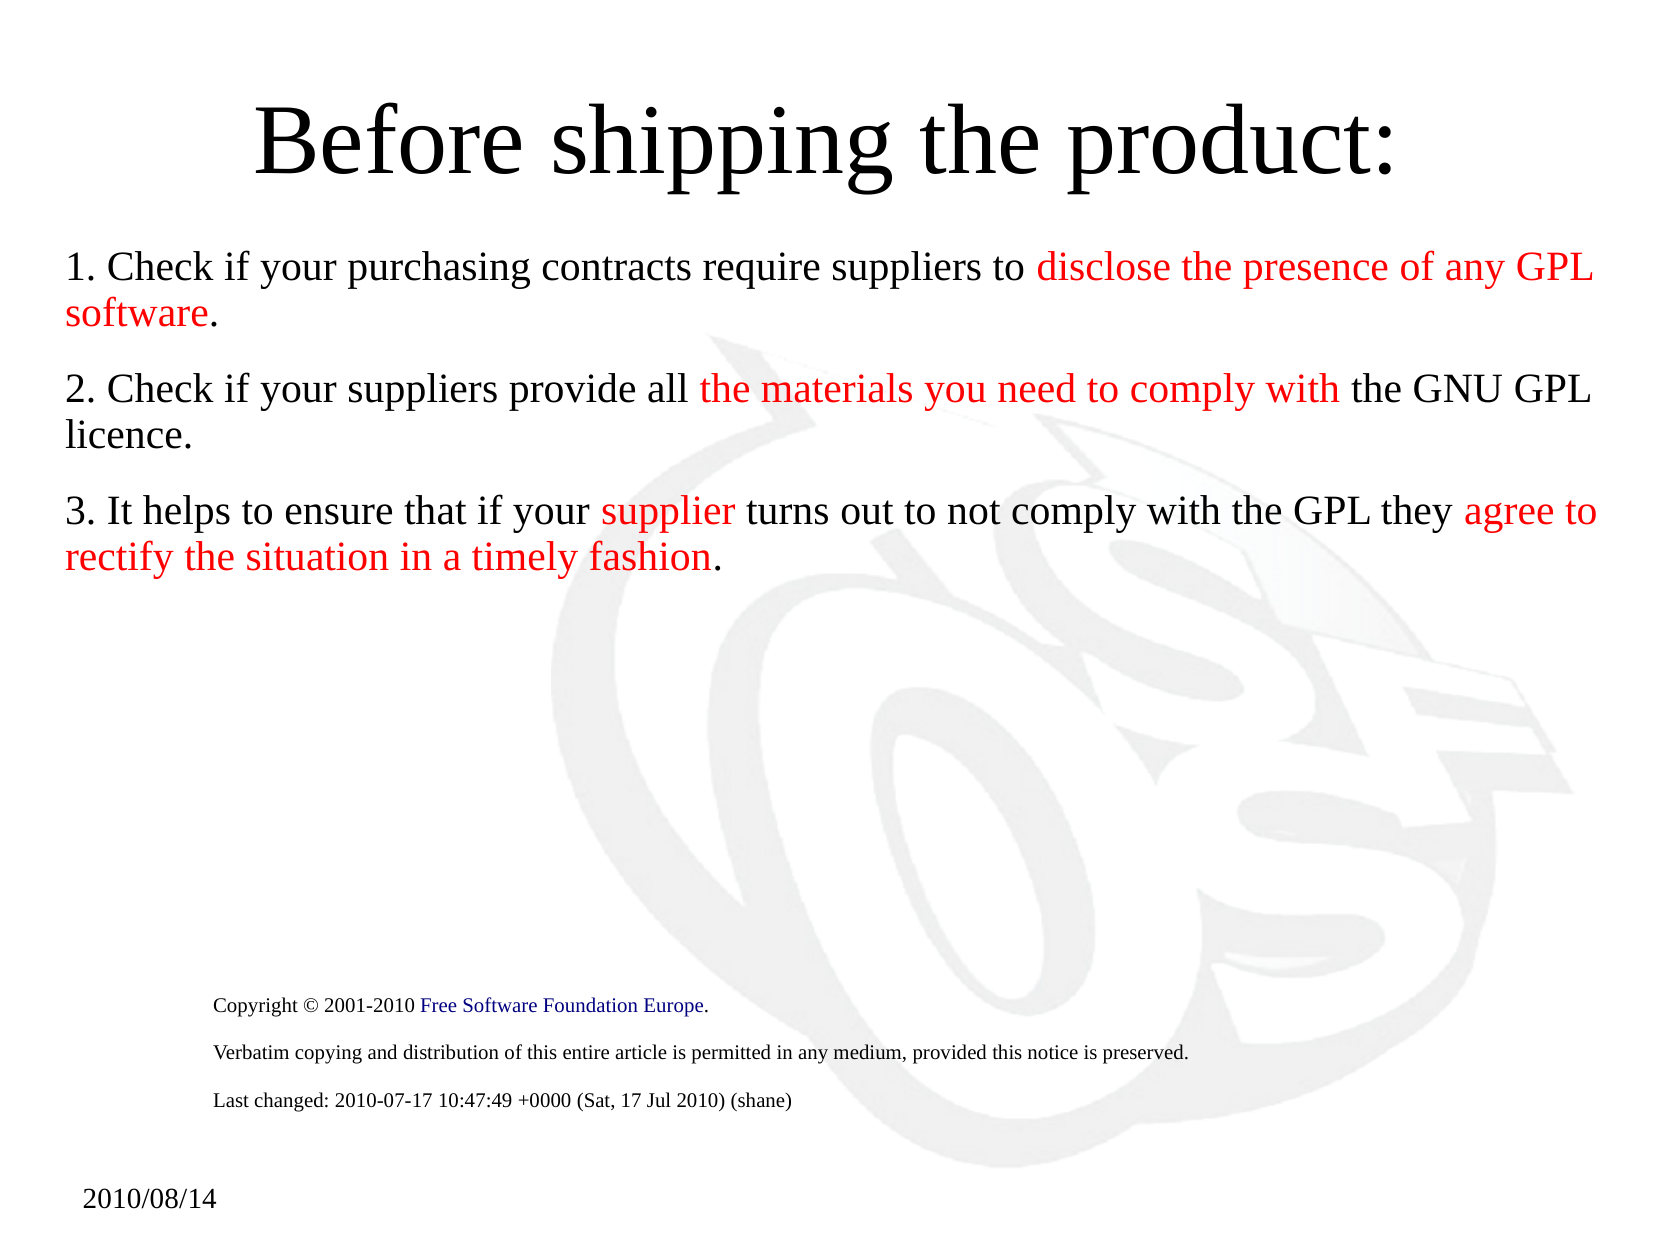

# Before shipping the product:
1. Check if your purchasing contracts require suppliers to disclose the presence of any GPL software.
2. Check if your suppliers provide all the materials you need to comply with the GNU GPL licence.
3. It helps to ensure that if your supplier turns out to not comply with the GPL they agree to rectify the situation in a timely fashion.
Copyright © 2001-2010 Free Software Foundation Europe.
Verbatim copying and distribution of this entire article is permitted in any medium, provided this notice is preserved.
Last changed: 2010-07-17 10:47:49 +0000 (Sat, 17 Jul 2010) (shane)
2010/08/14